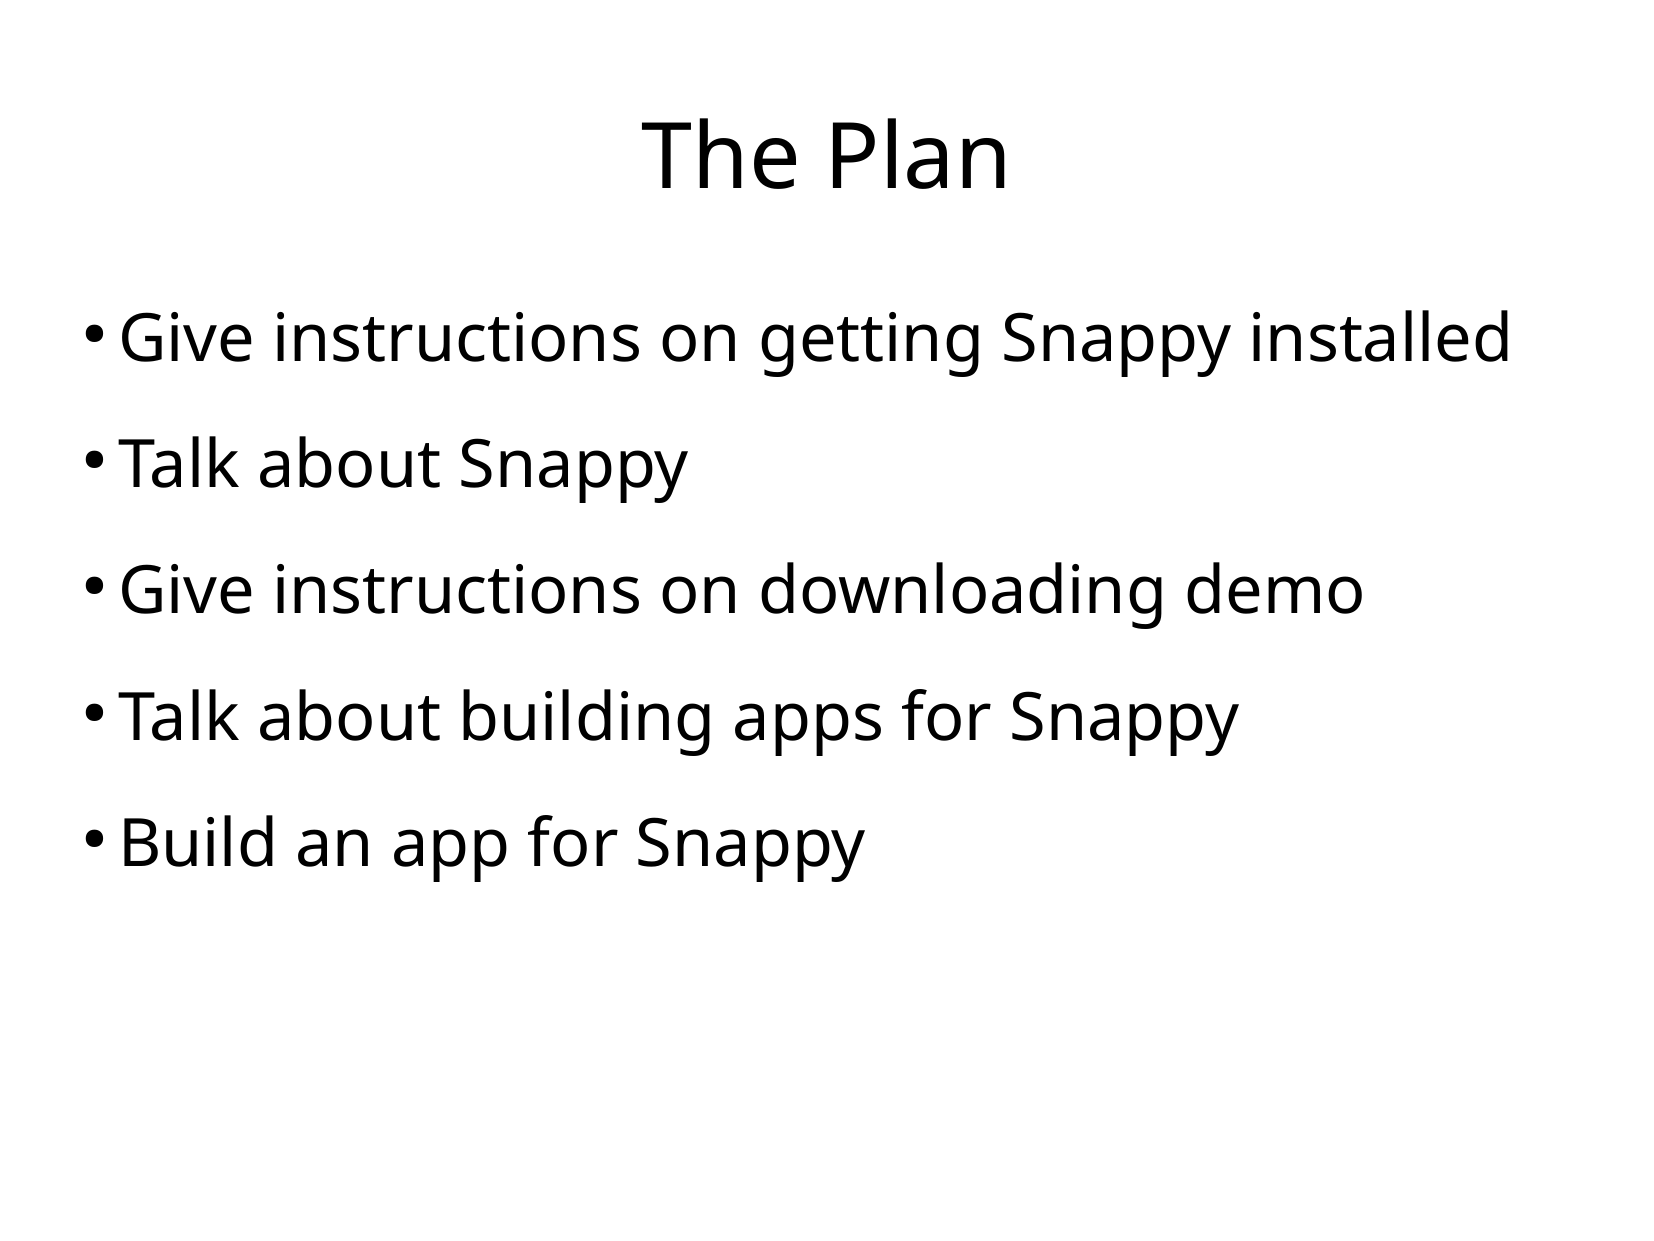

# The Plan
Give instructions on getting Snappy installed
Talk about Snappy
Give instructions on downloading demo
Talk about building apps for Snappy
Build an app for Snappy